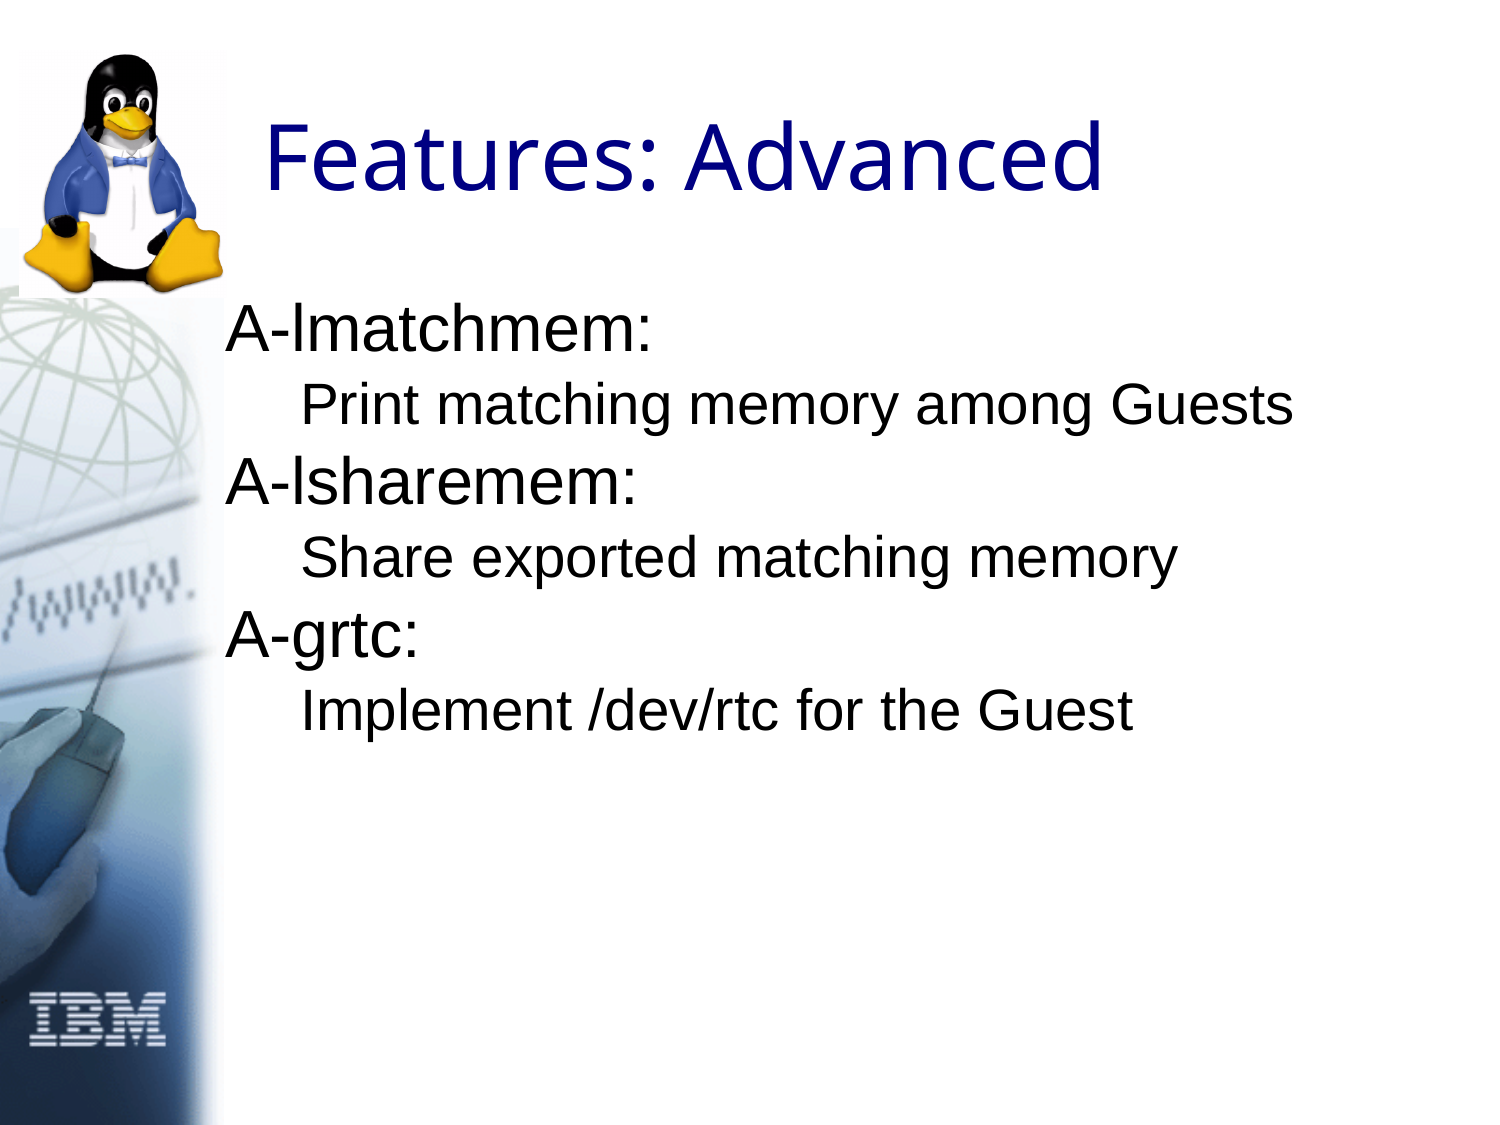

# Features: Advanced
A-lmatchmem:
Print matching memory among Guests
A-lsharemem:
Share exported matching memory
A-grtc:
Implement /dev/rtc for the Guest